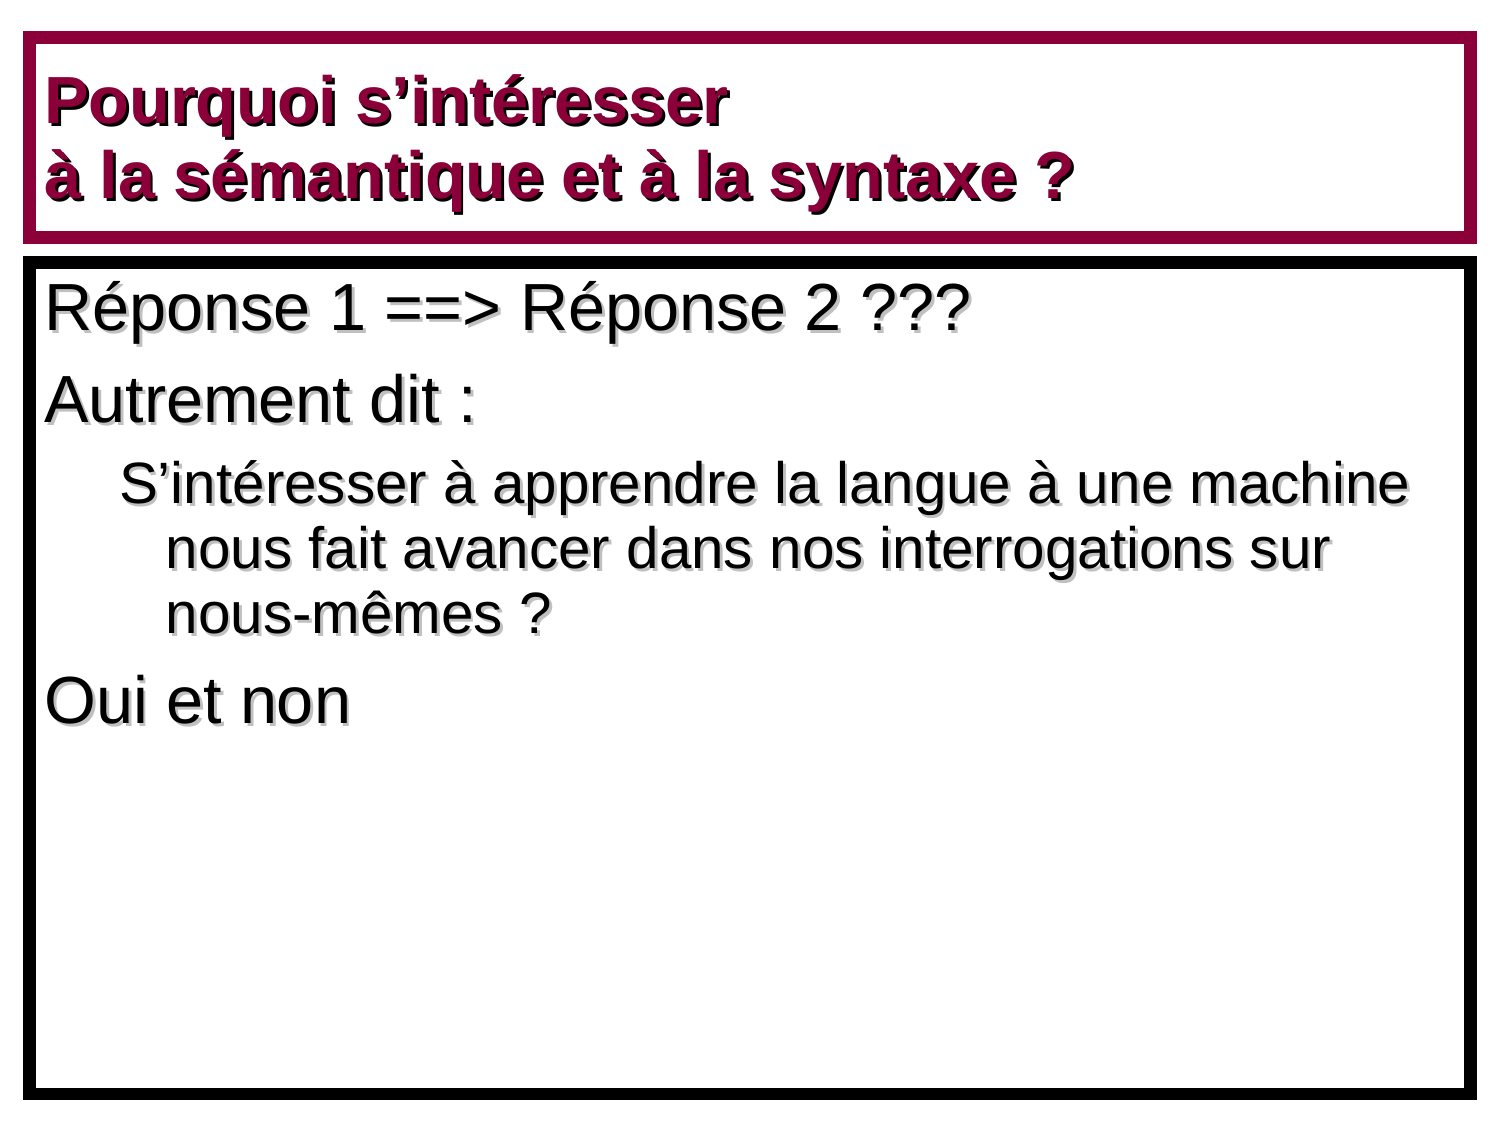

# Pourquoi s’intéresser à la sémantique et à la syntaxe ?
Réponse 1 ==> Réponse 2 ???
Autrement dit :
S’intéresser à apprendre la langue à une machine nous fait avancer dans nos interrogations sur nous-mêmes ?
Oui et non